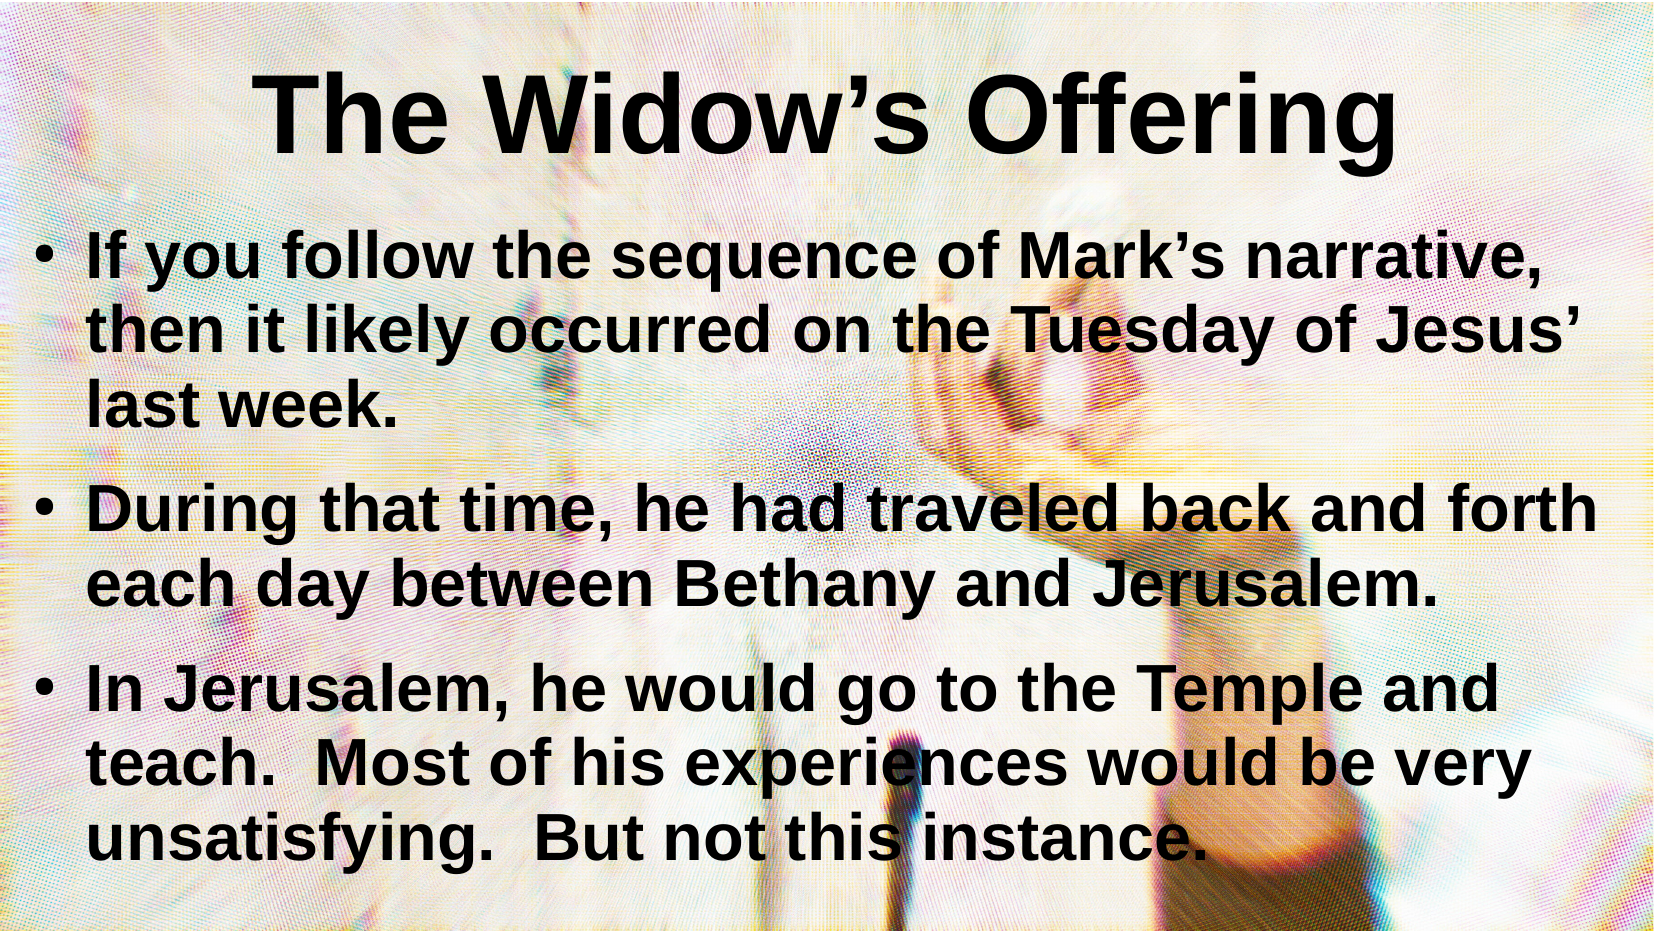

# The Widow’s Offering
If you follow the sequence of Mark’s narrative, then it likely occurred on the Tuesday of Jesus’ last week.
During that time, he had traveled back and forth each day between Bethany and Jerusalem.
In Jerusalem, he would go to the Temple and teach. Most of his experiences would be very unsatisfying. But not this instance.